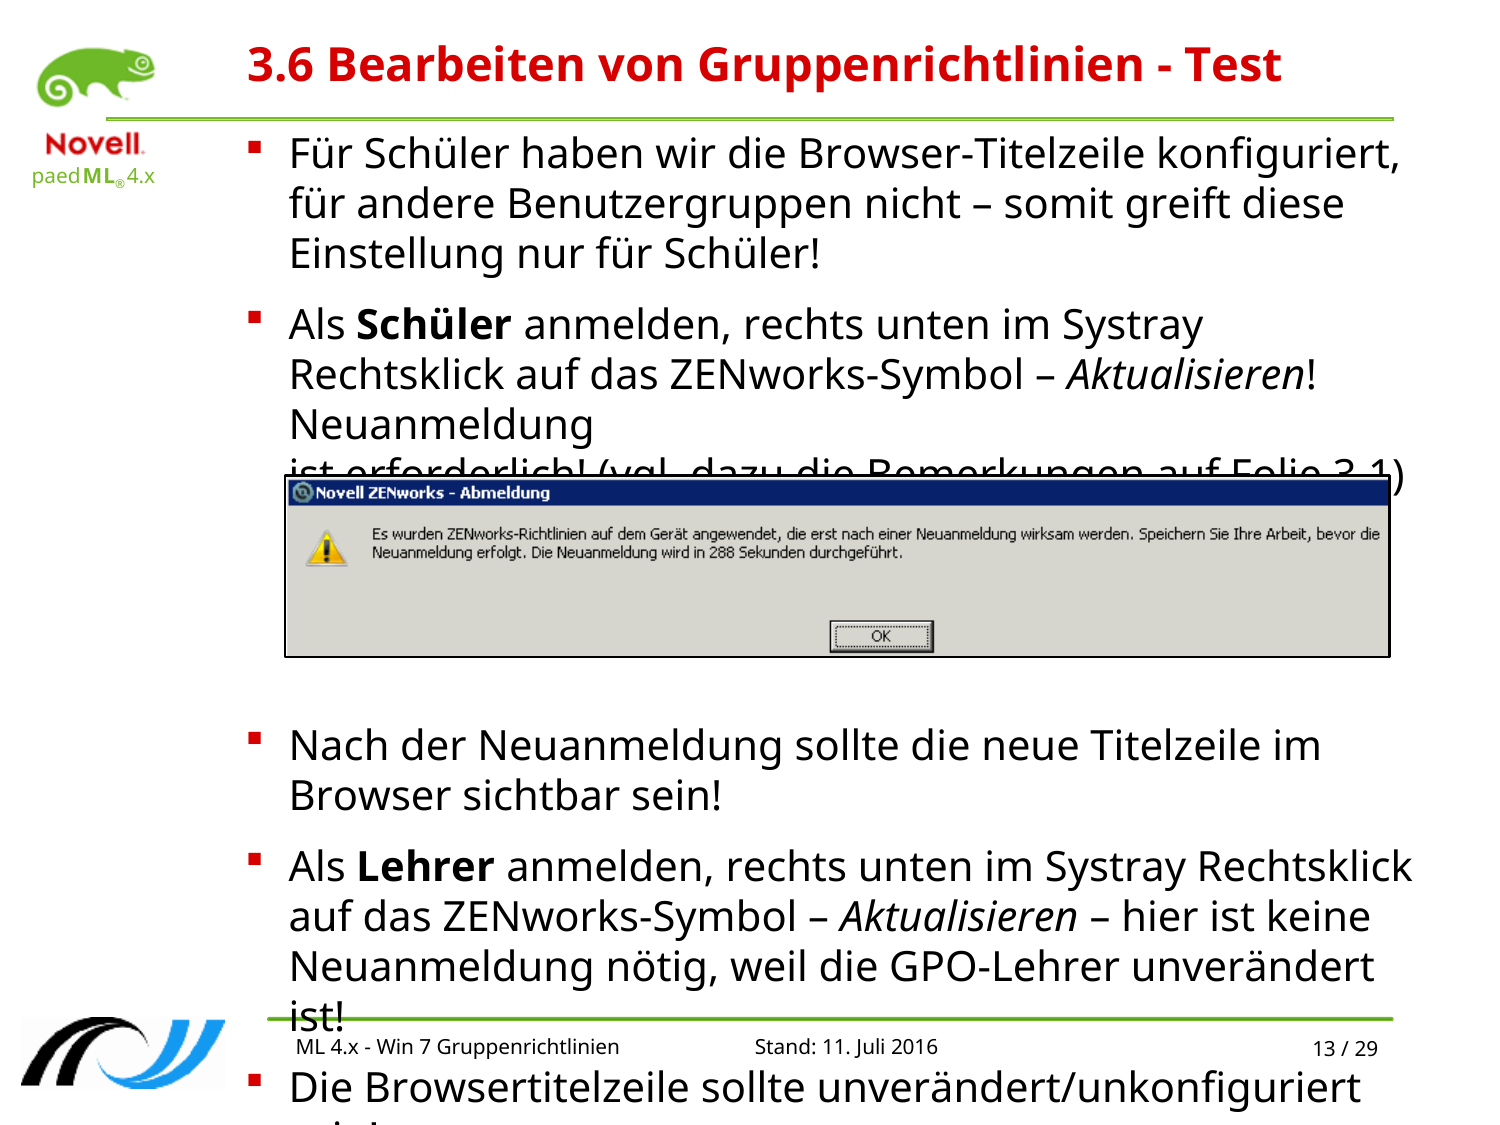

# 3.6 Bearbeiten von Gruppenrichtlinien - Test
Für Schüler haben wir die Browser-Titelzeile konfiguriert,
für andere Benutzergruppen nicht – somit greift diese Einstellung nur für Schüler!
Als Schüler anmelden, rechts unten im Systray Rechtsklick auf das ZENworks-Symbol – Aktualisieren! Neuanmeldung
ist erforderlich! (vgl. dazu die Bemerkungen auf Folie 3.1)
Nach der Neuanmeldung sollte die neue Titelzeile im Browser sichtbar sein!
Als Lehrer anmelden, rechts unten im Systray Rechtsklick auf das ZENworks-Symbol – Aktualisieren – hier ist keine Neuanmeldung nötig, weil die GPO-Lehrer unverändert ist!
Die Browsertitelzeile sollte unverändert/unkonfiguriert sein!
ML 4.x - Win 7 Gruppenrichtlinien
11. Juli 2016
13